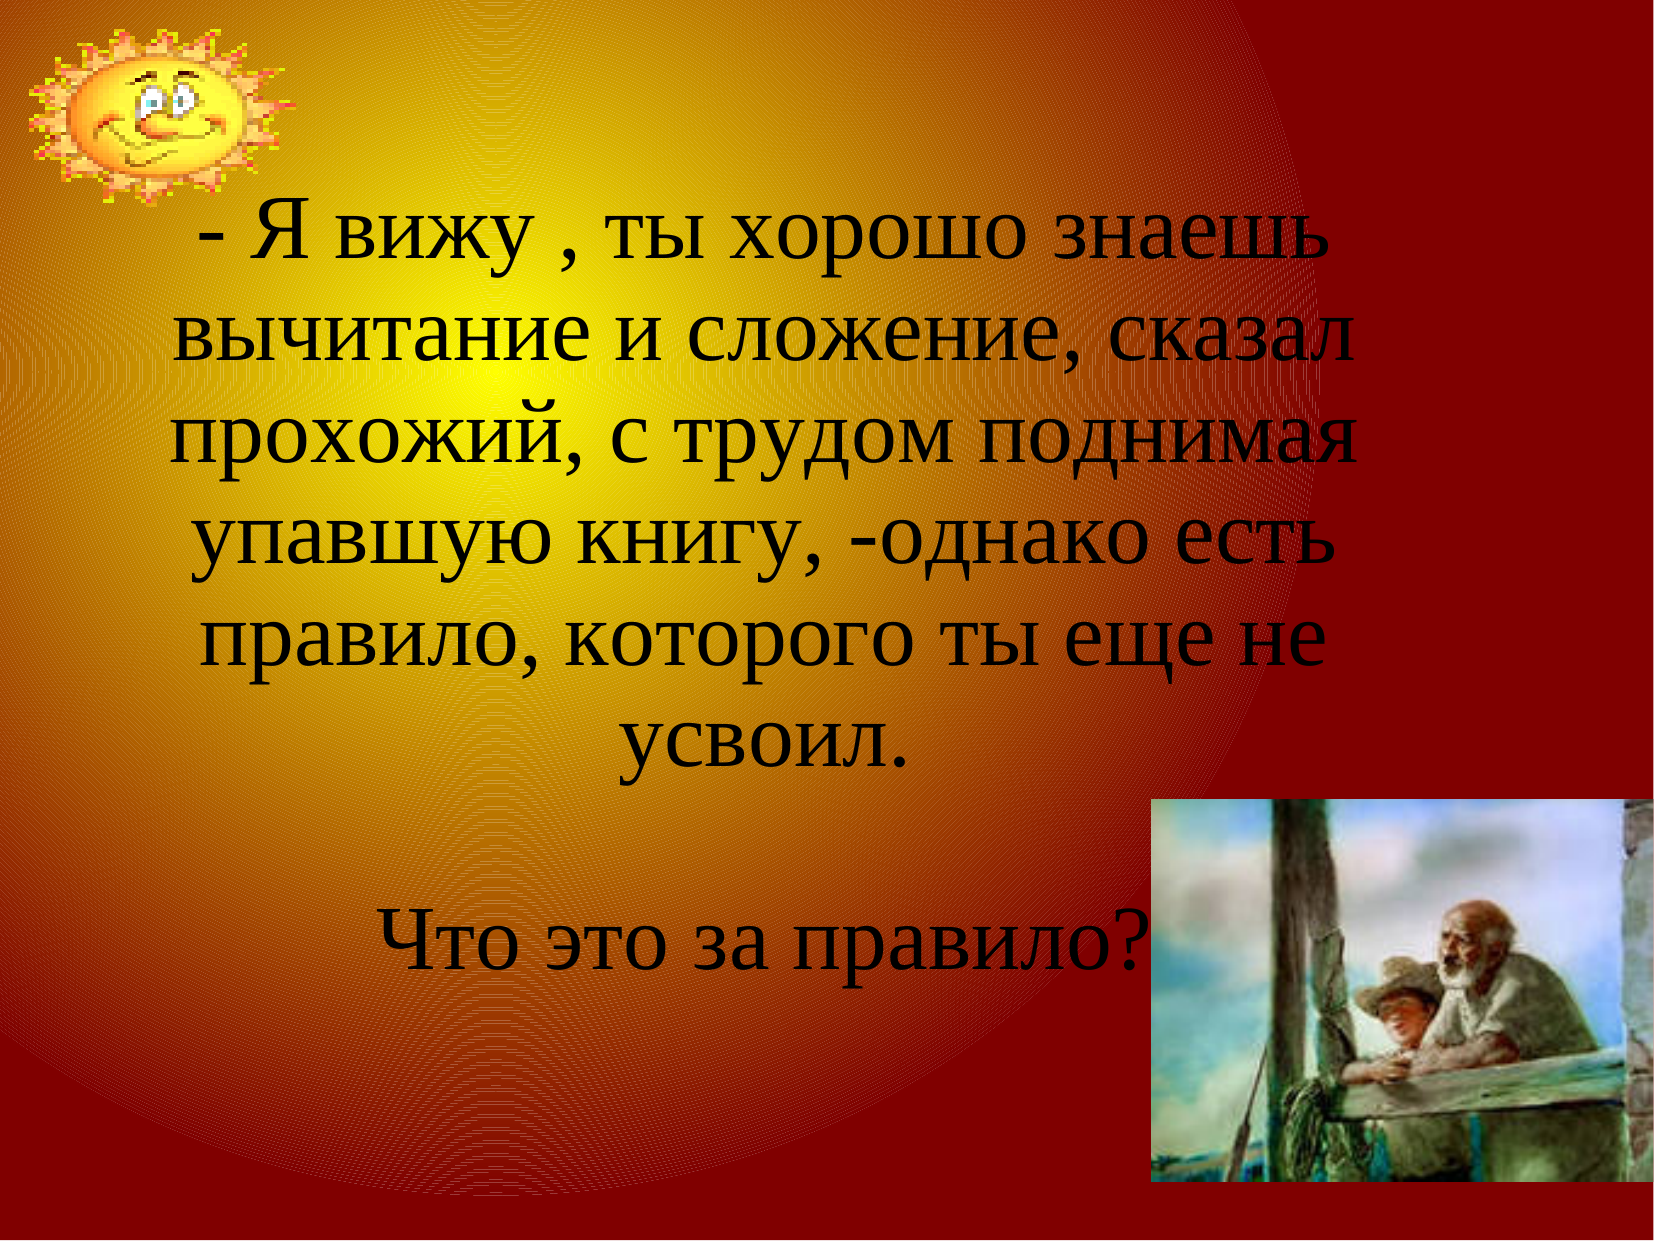

# - Я вижу , ты хорошо знаешь вычитание и сложение, сказал прохожий, с трудом поднимая упавшую книгу, -однако есть правило, которого ты еще не усвоил. Что это за правило?